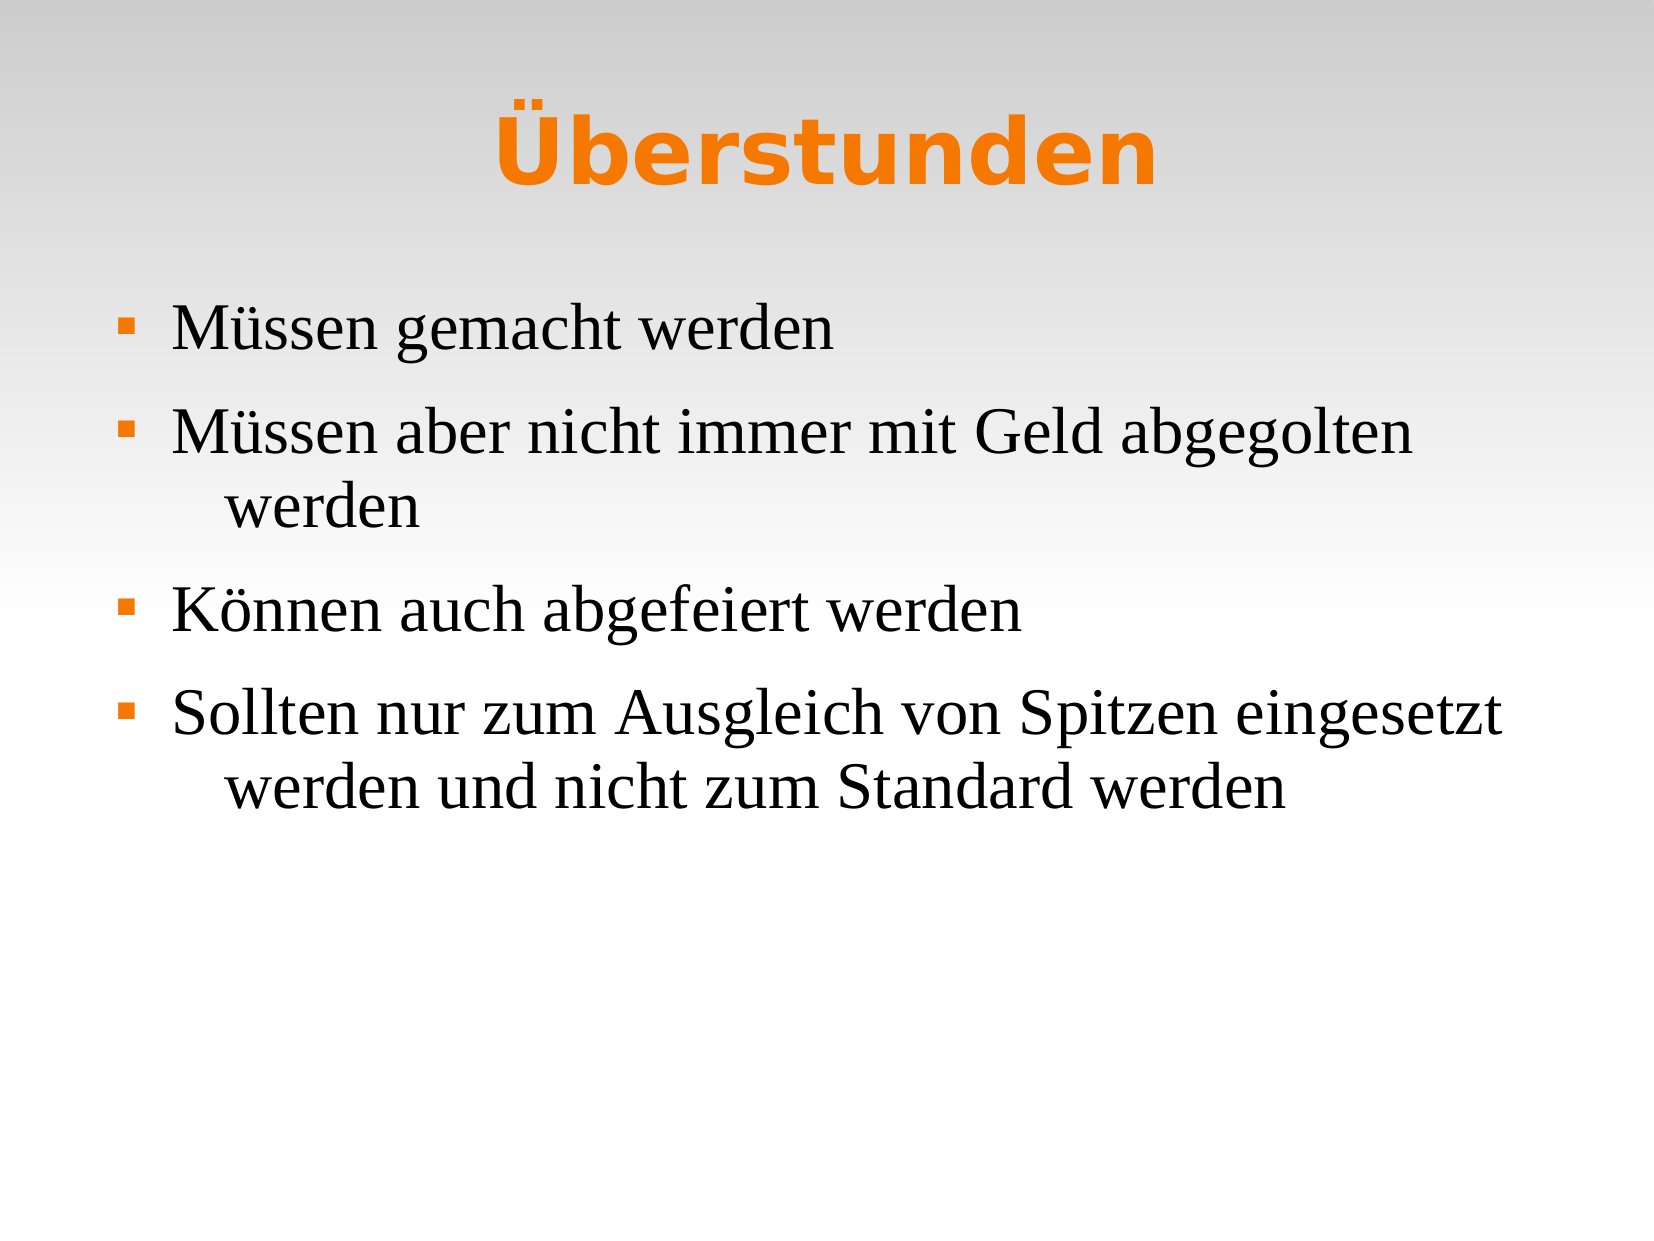

# Überstunden
Müssen gemacht werden
Müssen aber nicht immer mit Geld abgegolten werden
Können auch abgefeiert werden
Sollten nur zum Ausgleich von Spitzen eingesetzt werden und nicht zum Standard werden